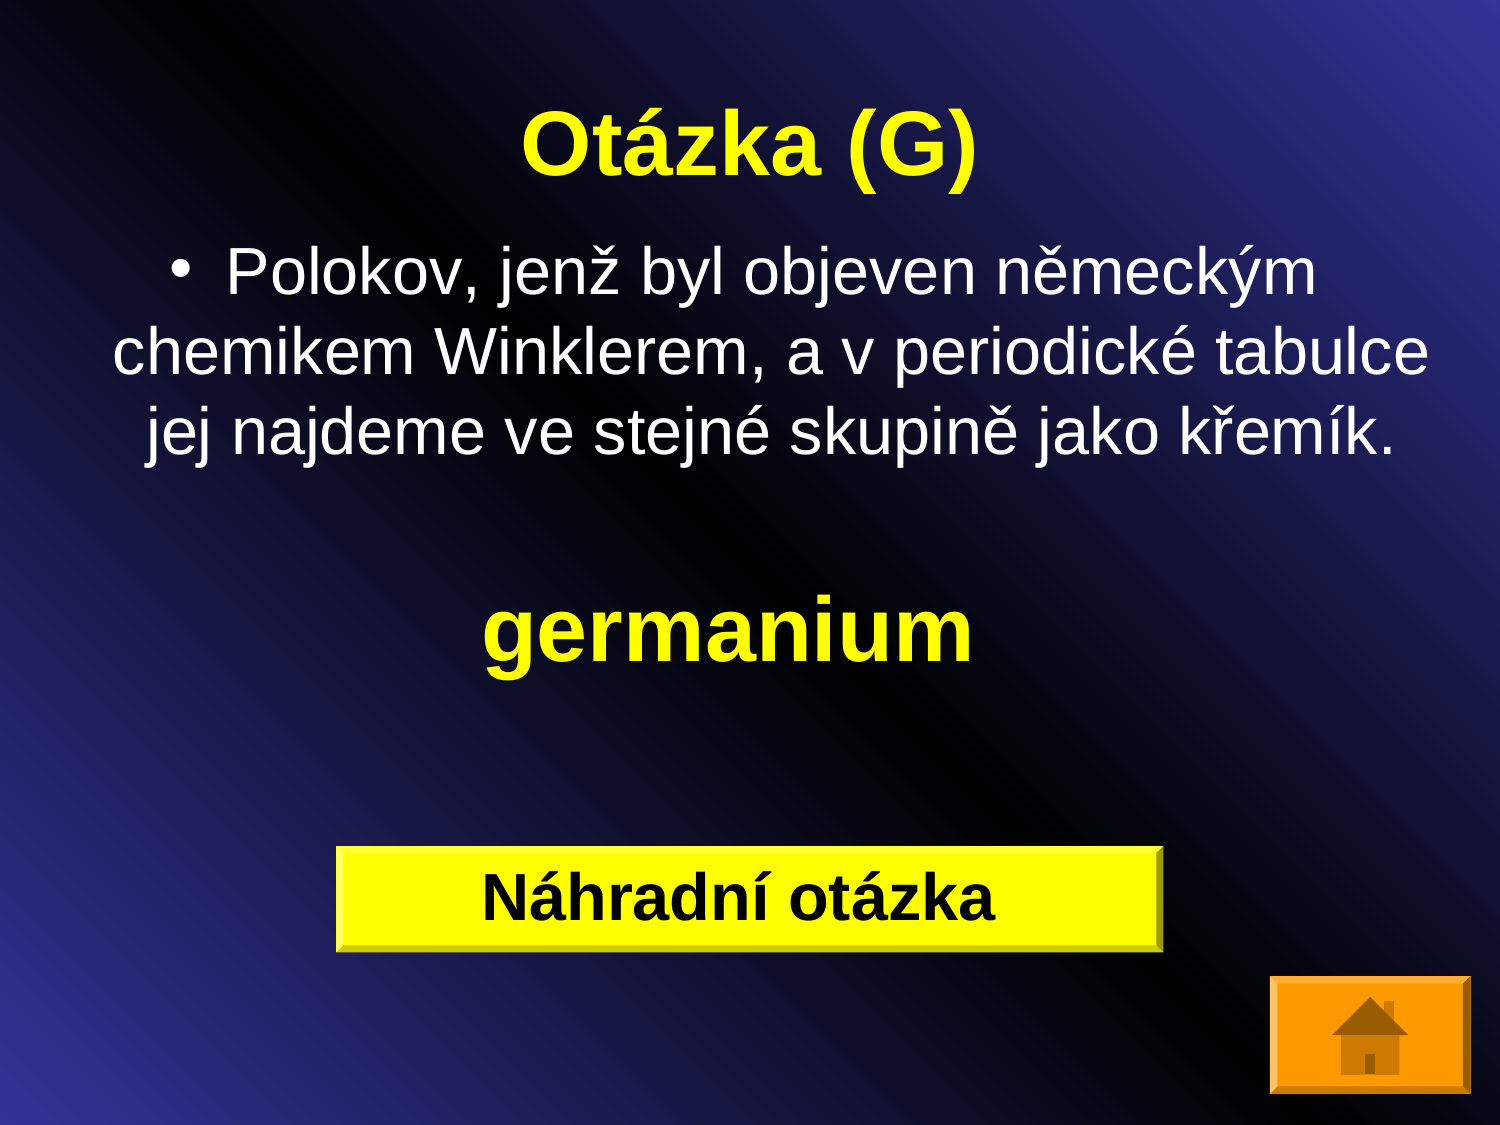

# Otázka (G)
Polokov, jenž byl objeven německým chemikem Winklerem, a v periodické tabulce jej najdeme ve stejné skupině jako křemík.
germanium
Náhradní otázka